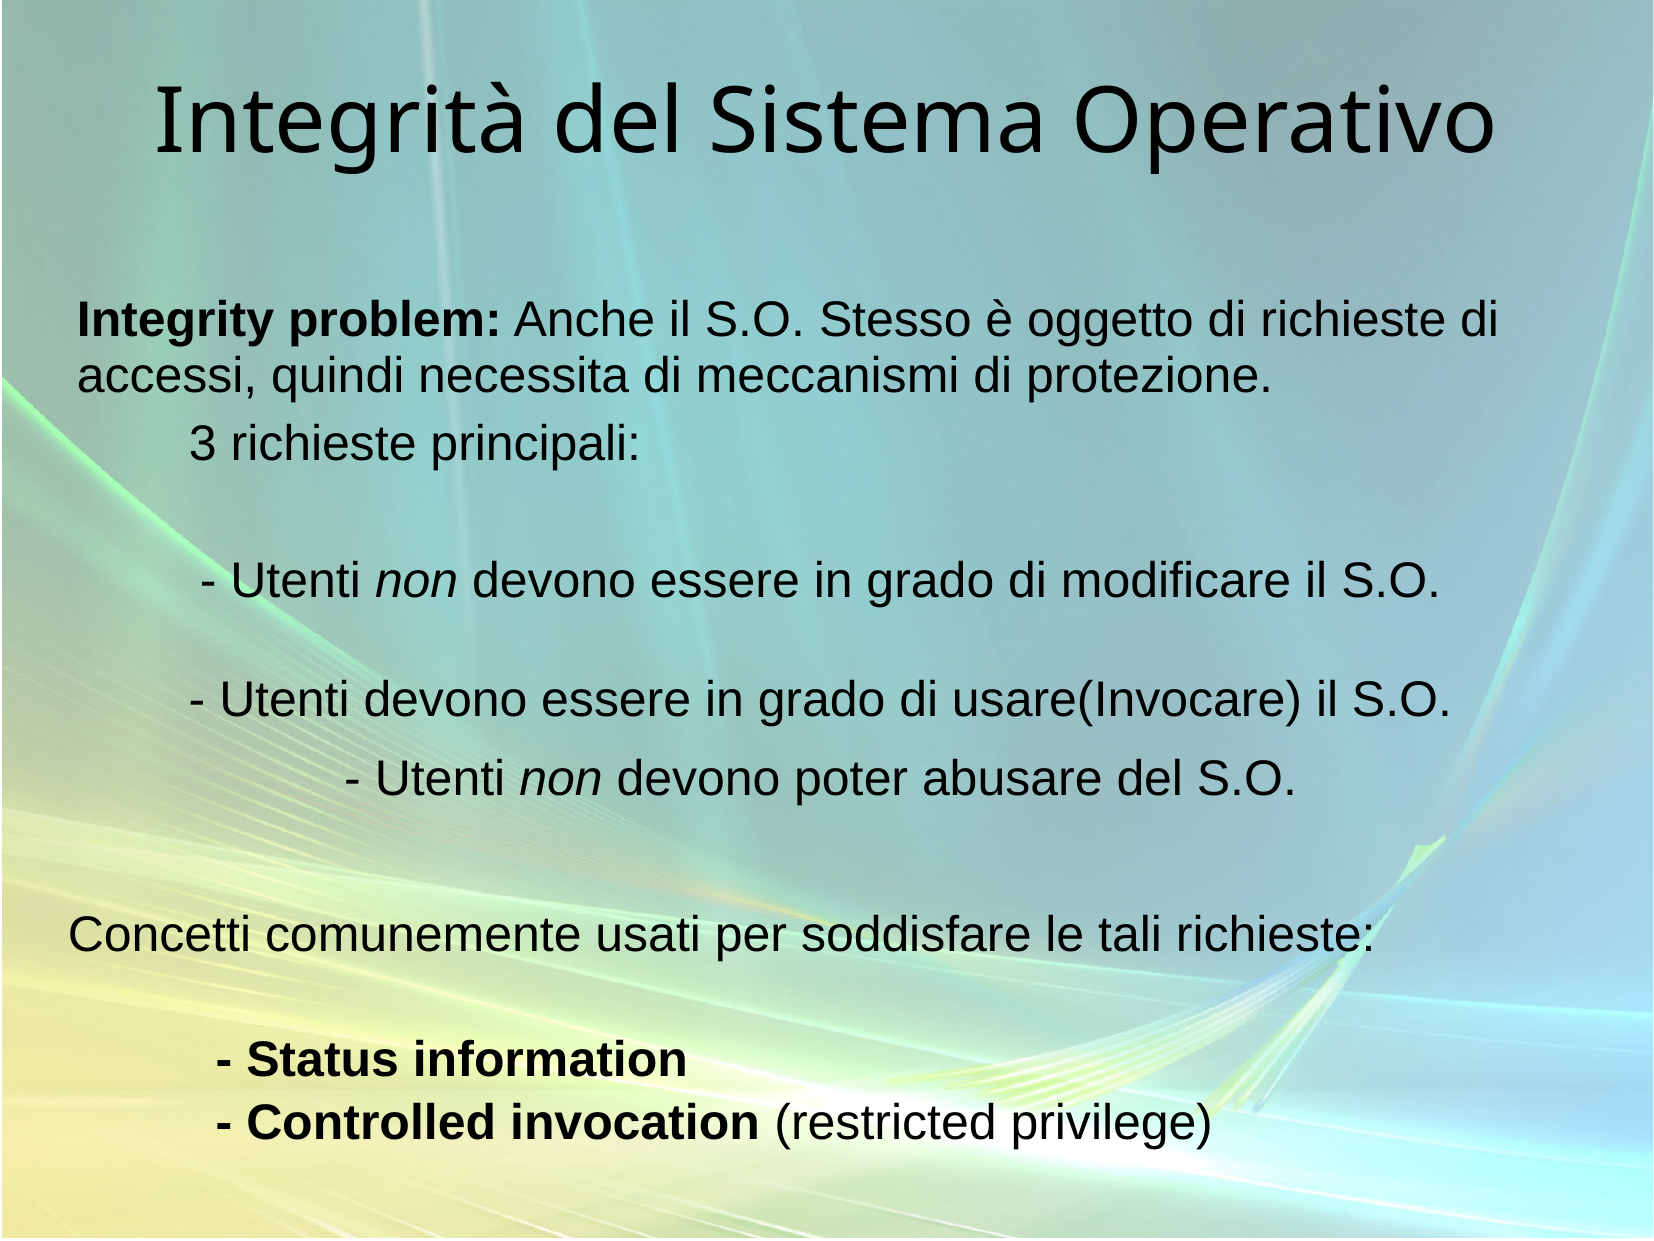

# Integrità del Sistema Operativo
Integrity problem: Anche il S.O. Stesso è oggetto di richieste di accessi, quindi necessita di meccanismi di protezione.
 3 richieste principali:
- Utenti non devono essere in grado di modificare il S.O.
- Utenti devono essere in grado di usare(Invocare) il S.O.
- Utenti non devono poter abusare del S.O.
Concetti comunemente usati per soddisfare le tali richieste:
		- Status information
		- Controlled invocation (restricted privilege)